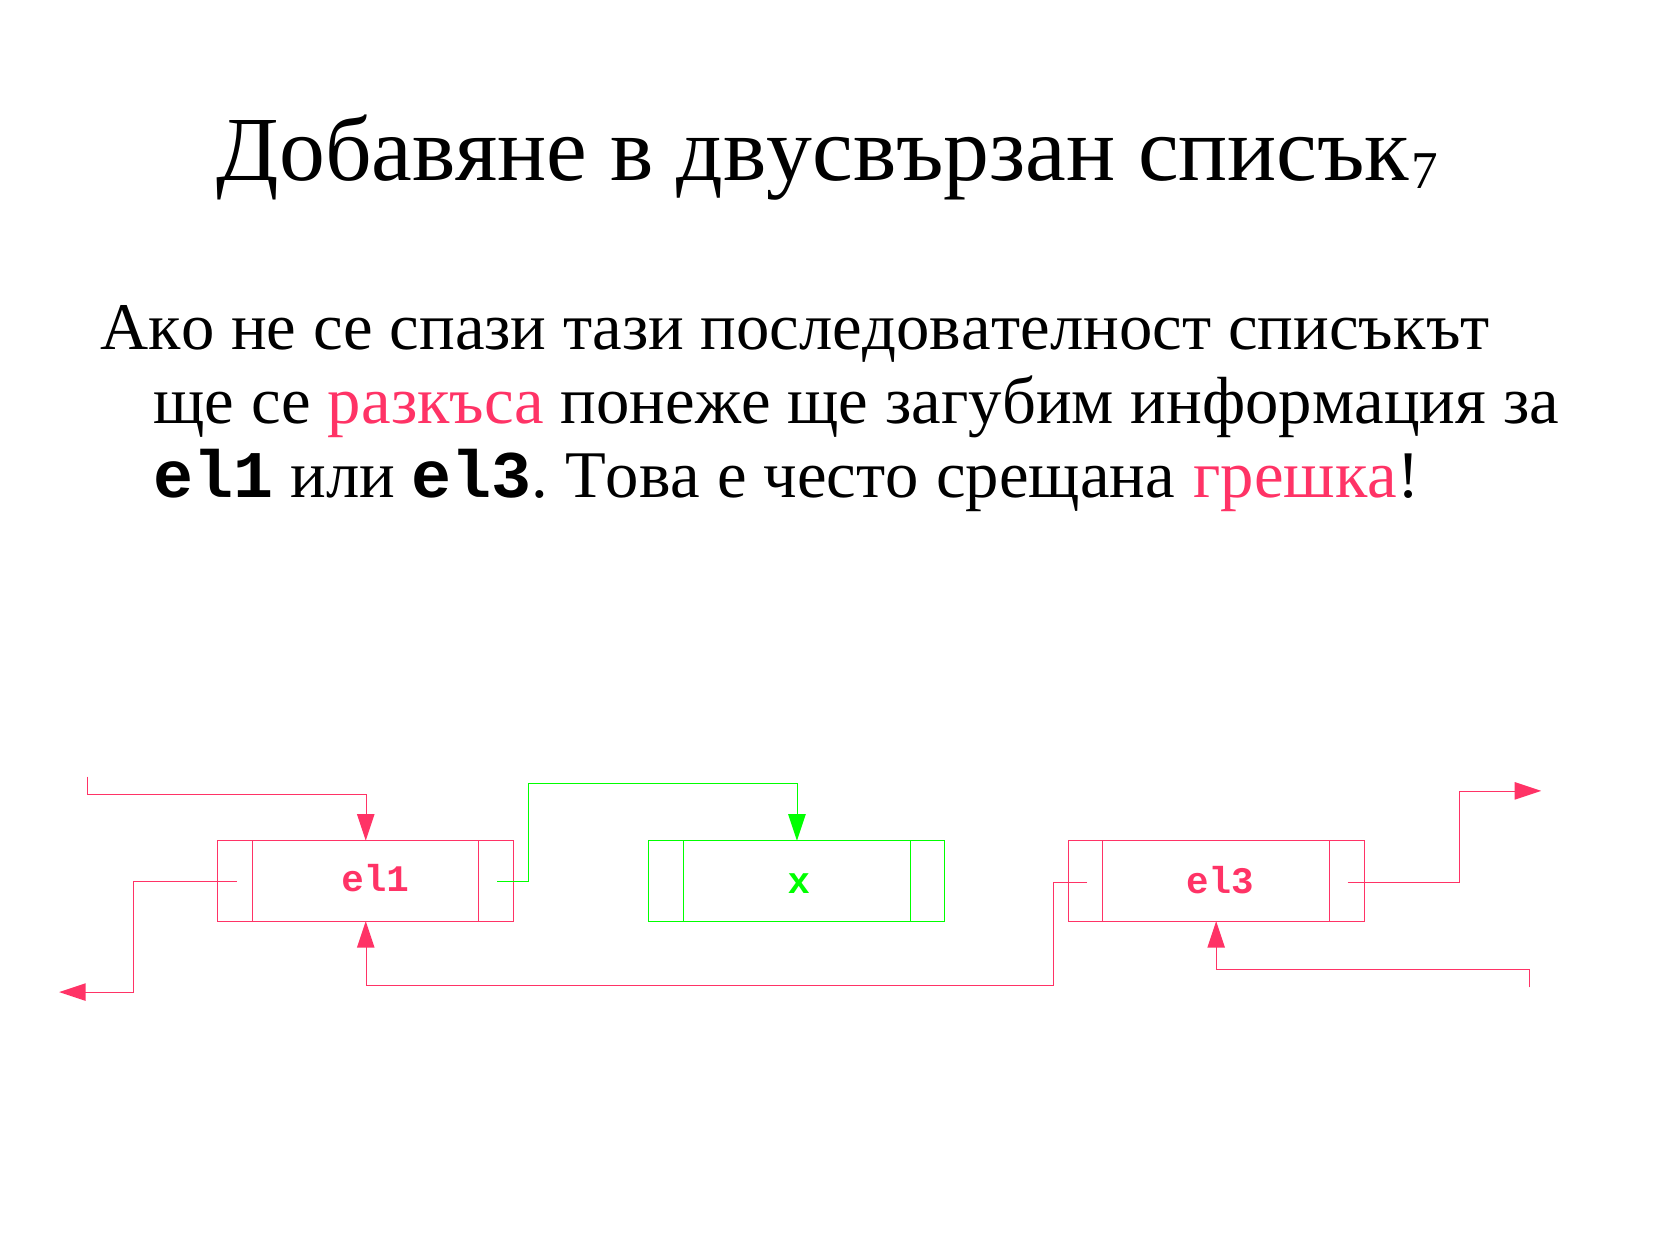

# Добавяне в двусвързан списък7
Ако не се спази тази последователност списъкът ще се разкъса понеже ще загубим информация за el1 или el3. Това е често срещана грешка!
 el1
 el3
 x